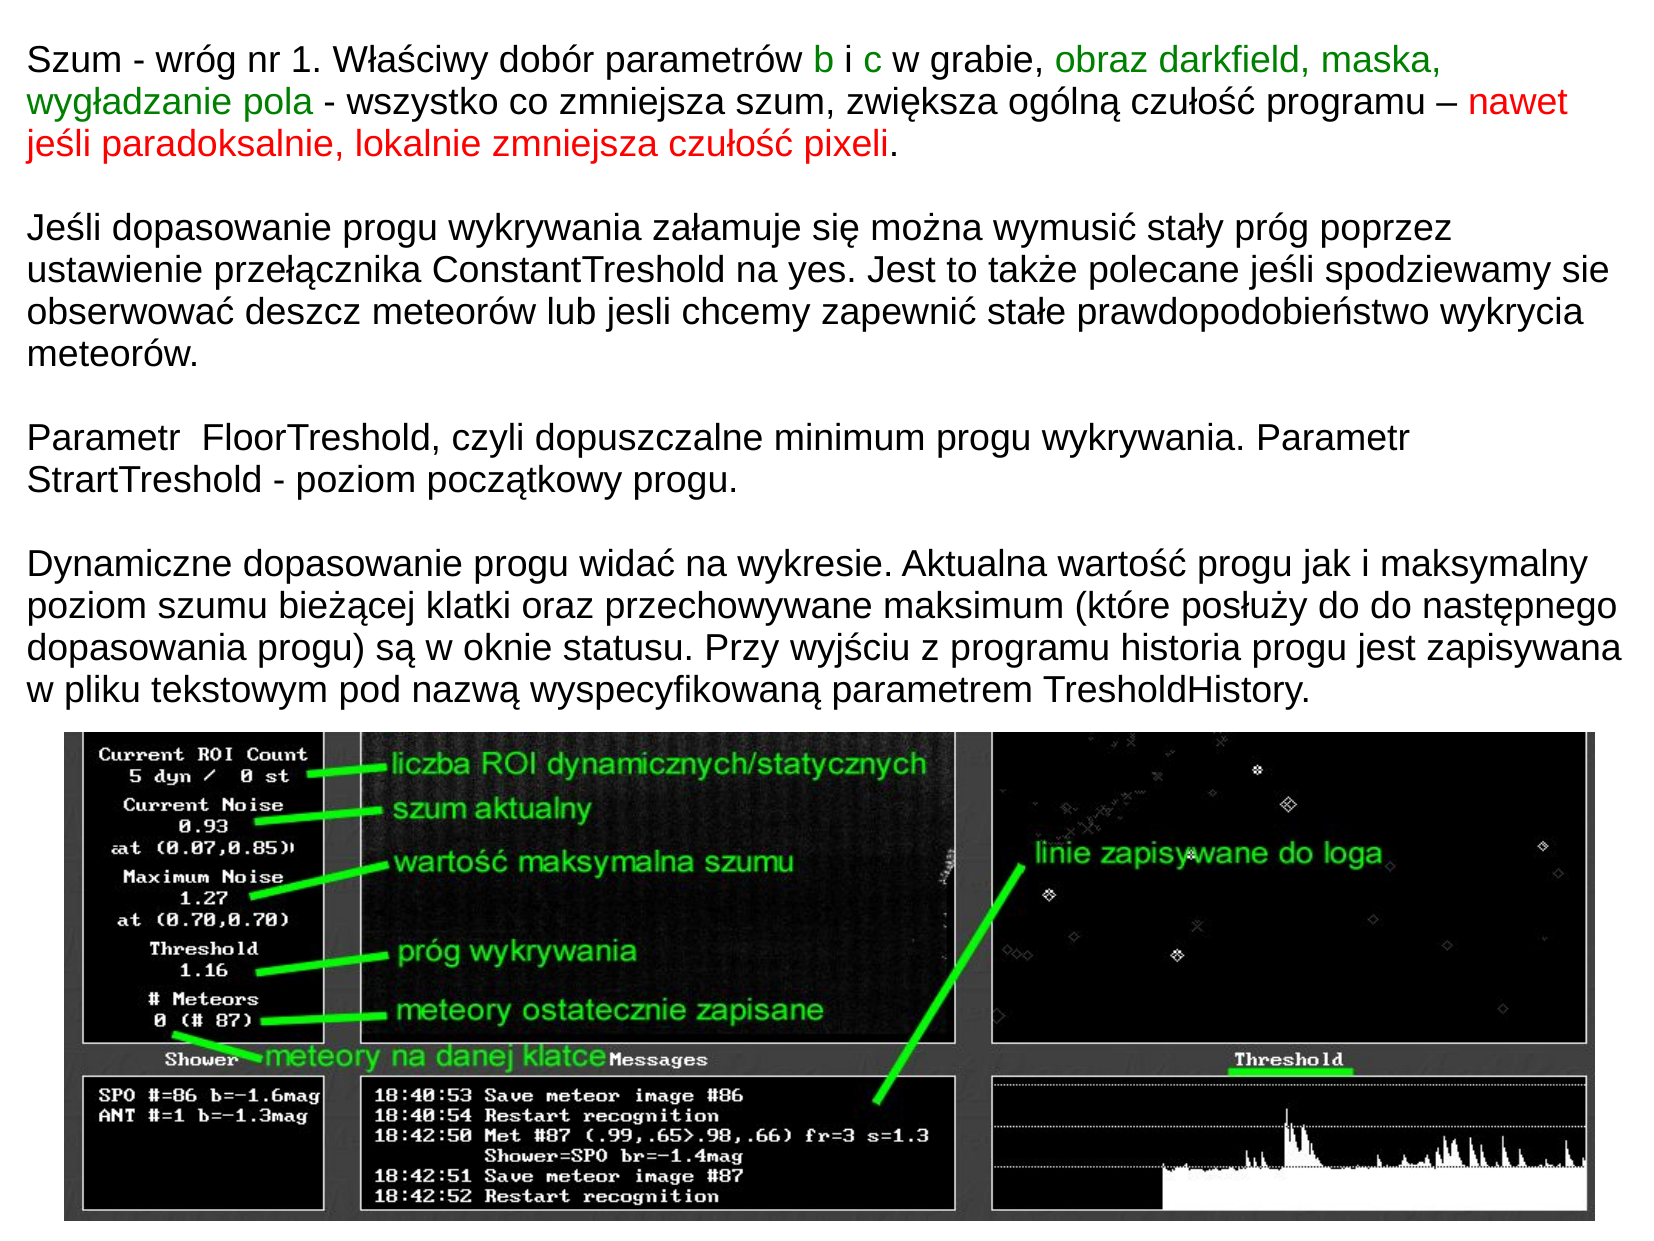

Szum - wróg nr 1. Właściwy dobór parametrów b i c w grabie, obraz darkfield, maska, wygładzanie pola - wszystko co zmniejsza szum, zwiększa ogólną czułość programu – nawet jeśli paradoksalnie, lokalnie zmniejsza czułość pixeli.
Jeśli dopasowanie progu wykrywania załamuje się można wymusić stały próg poprzez ustawienie przełącznika ConstantTreshold na yes. Jest to także polecane jeśli spodziewamy sie obserwować deszcz meteorów lub jesli chcemy zapewnić stałe prawdopodobieństwo wykrycia meteorów.
Parametr FloorTreshold, czyli dopuszczalne minimum progu wykrywania. Parametr StrartTreshold - poziom początkowy progu.
Dynamiczne dopasowanie progu widać na wykresie. Aktualna wartość progu jak i maksymalny poziom szumu bieżącej klatki oraz przechowywane maksimum (które posłuży do do następnego dopasowania progu) są w oknie statusu. Przy wyjściu z programu historia progu jest zapisywana w pliku tekstowym pod nazwą wyspecyfikowaną parametrem TresholdHistory.